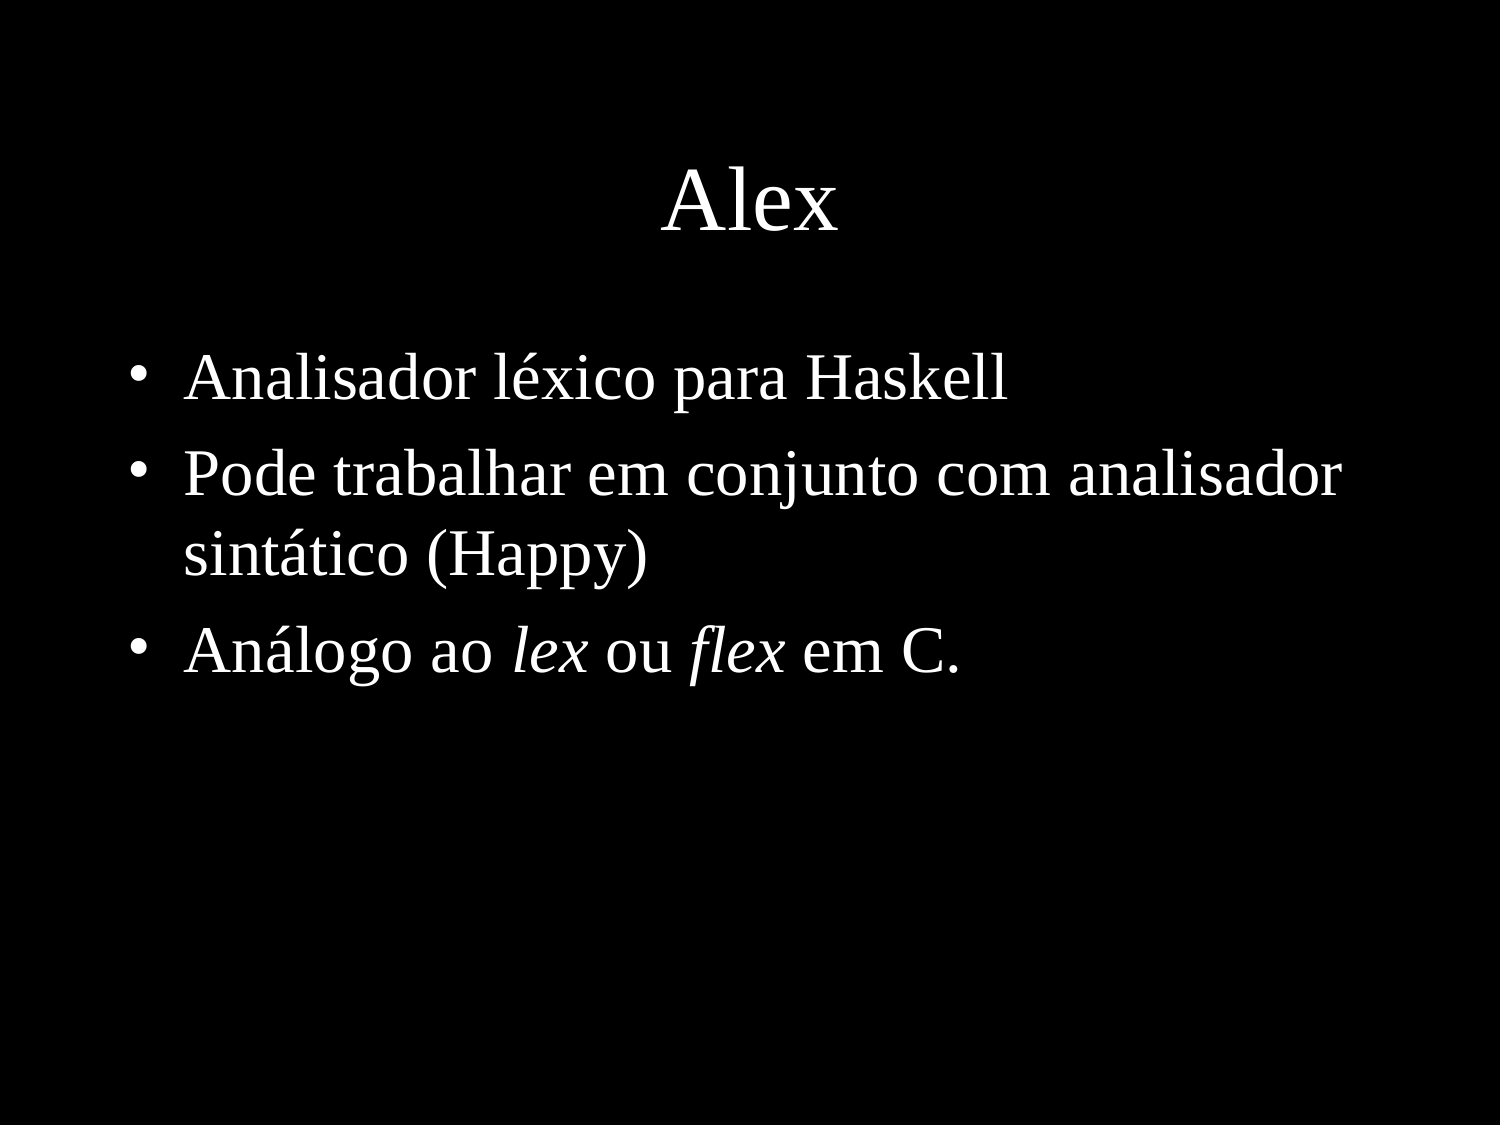

# Alex
Analisador léxico para Haskell
Pode trabalhar em conjunto com analisador sintático (Happy)
Análogo ao lex ou flex em C.